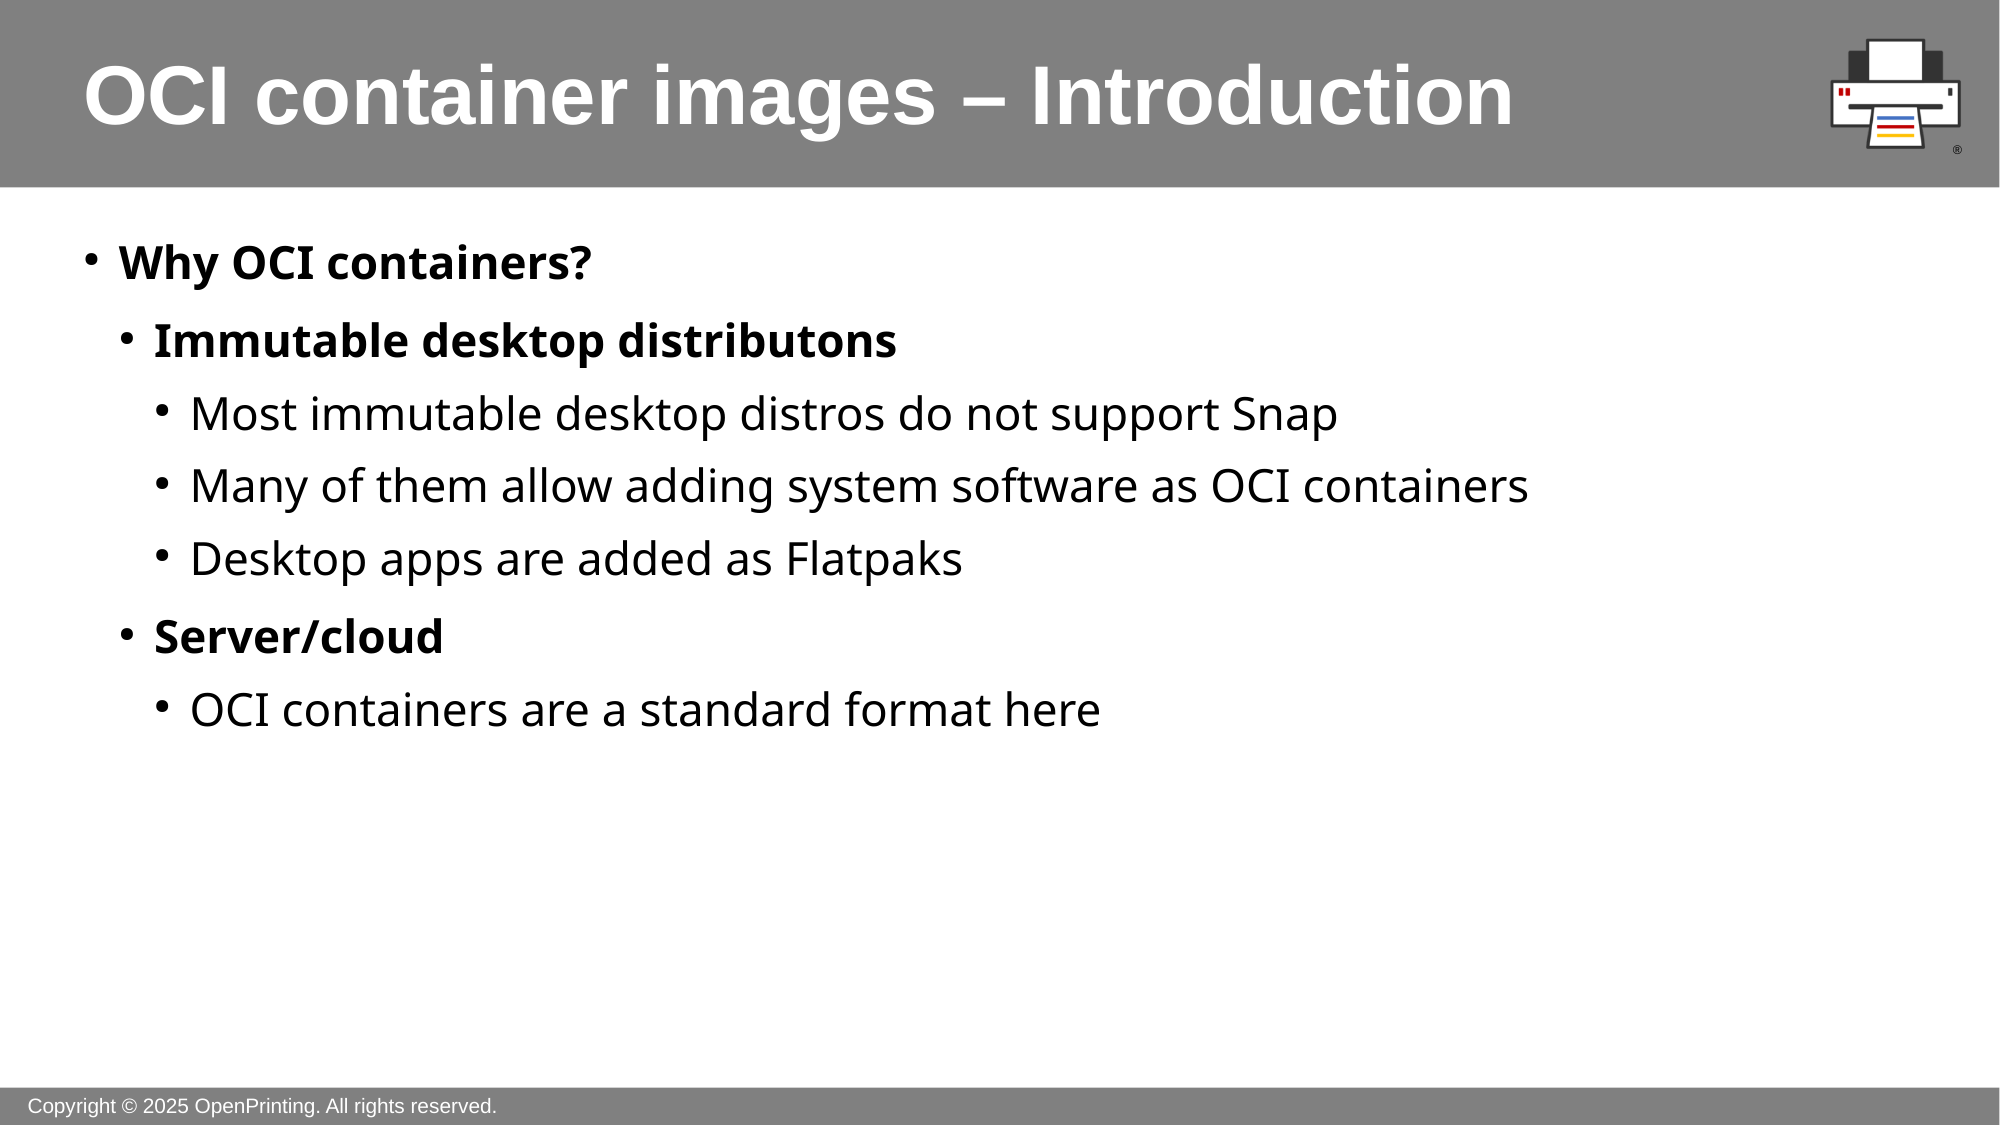

OCI container images – Introduction
# Why OCI containers?
Immutable desktop distributons
Most immutable desktop distros do not support Snap
Many of them allow adding system software as OCI containers
Desktop apps are added as Flatpaks
Server/cloud
OCI containers are a standard format here